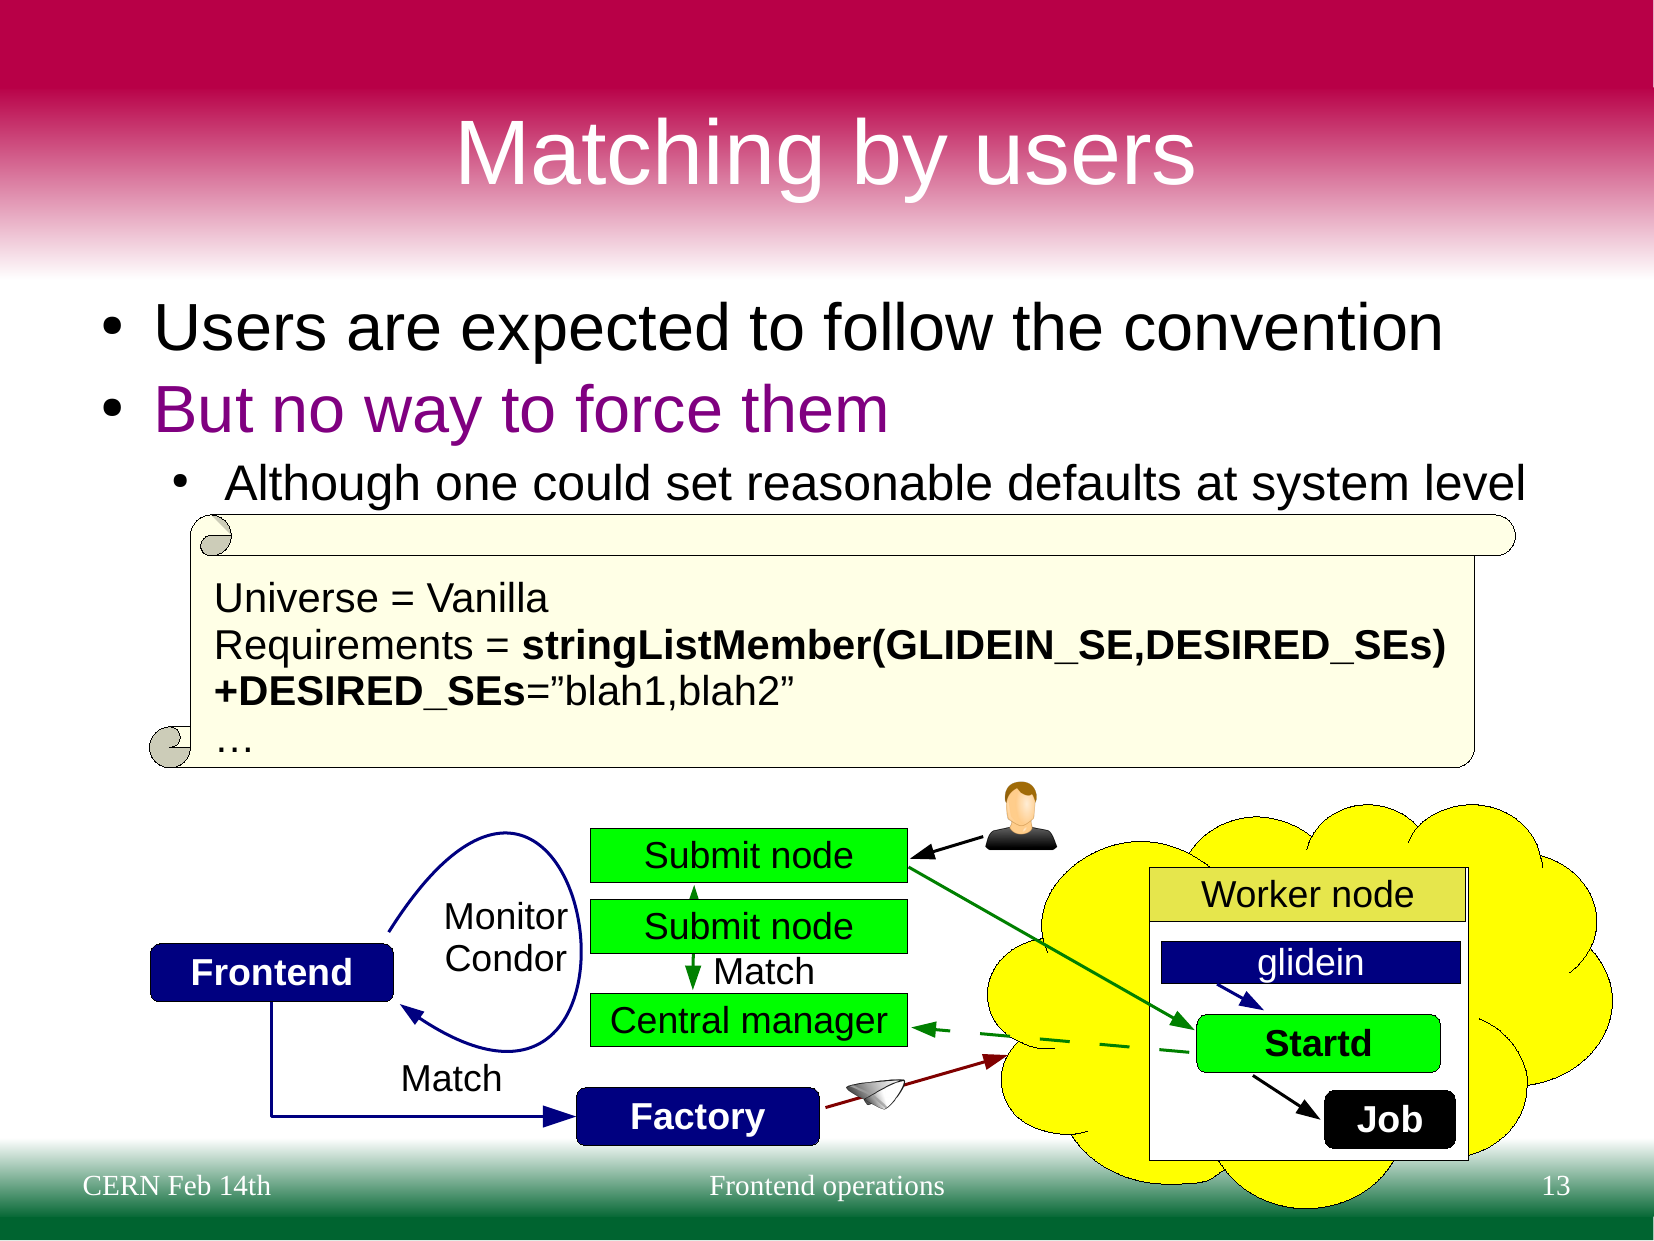

# Matching by users
Users are expected to follow the convention
But no way to force them
Although one could set reasonable defaults at system level
Universe = Vanilla
Requirements = stringListMember(GLIDEIN_SE,DESIRED_SEs)
+DESIRED_SEs=”blah1,blah2”
…
Submit node
Worker node
Monitor
Condor
Submit node
glidein
Match
Frontend
Central manager
Startd
Match
Factory
Job
CERN Feb 14th
Frontend operations
13